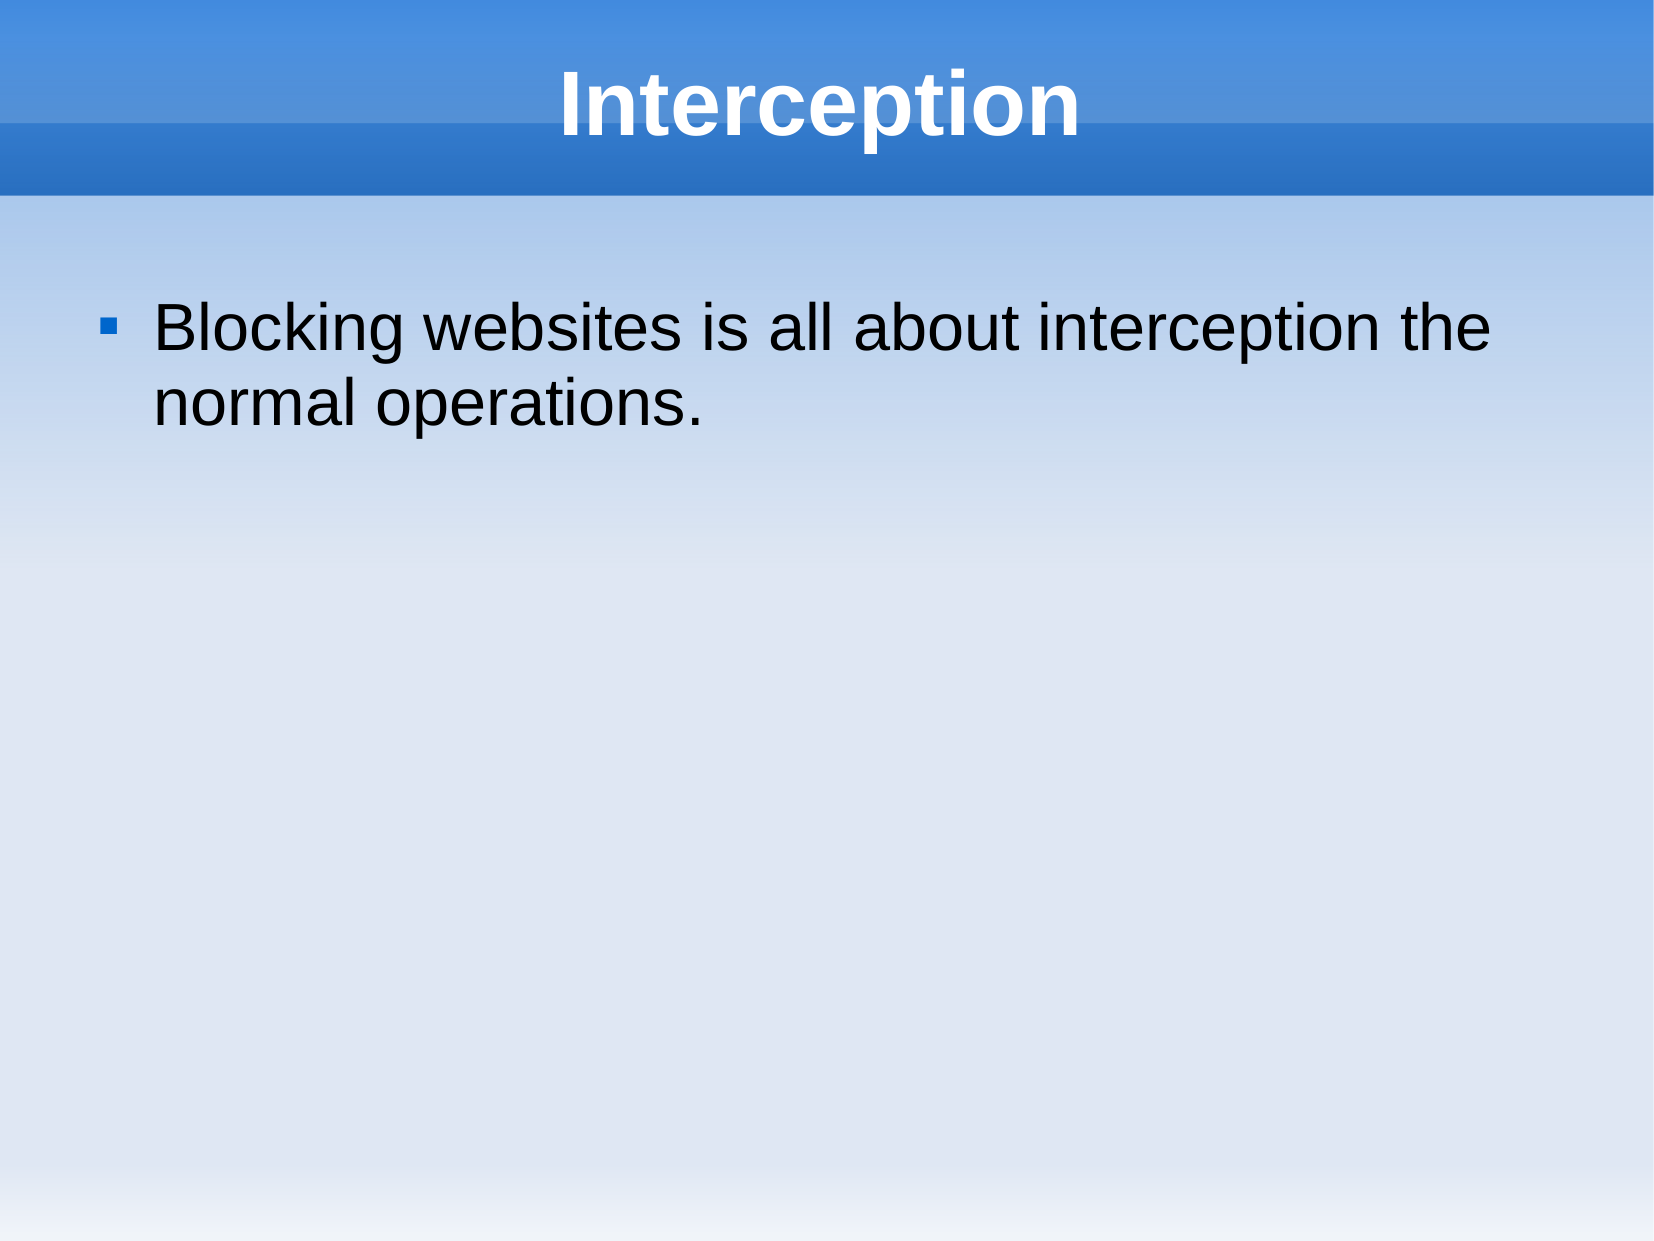

# Interception
Blocking websites is all about interception the normal operations.